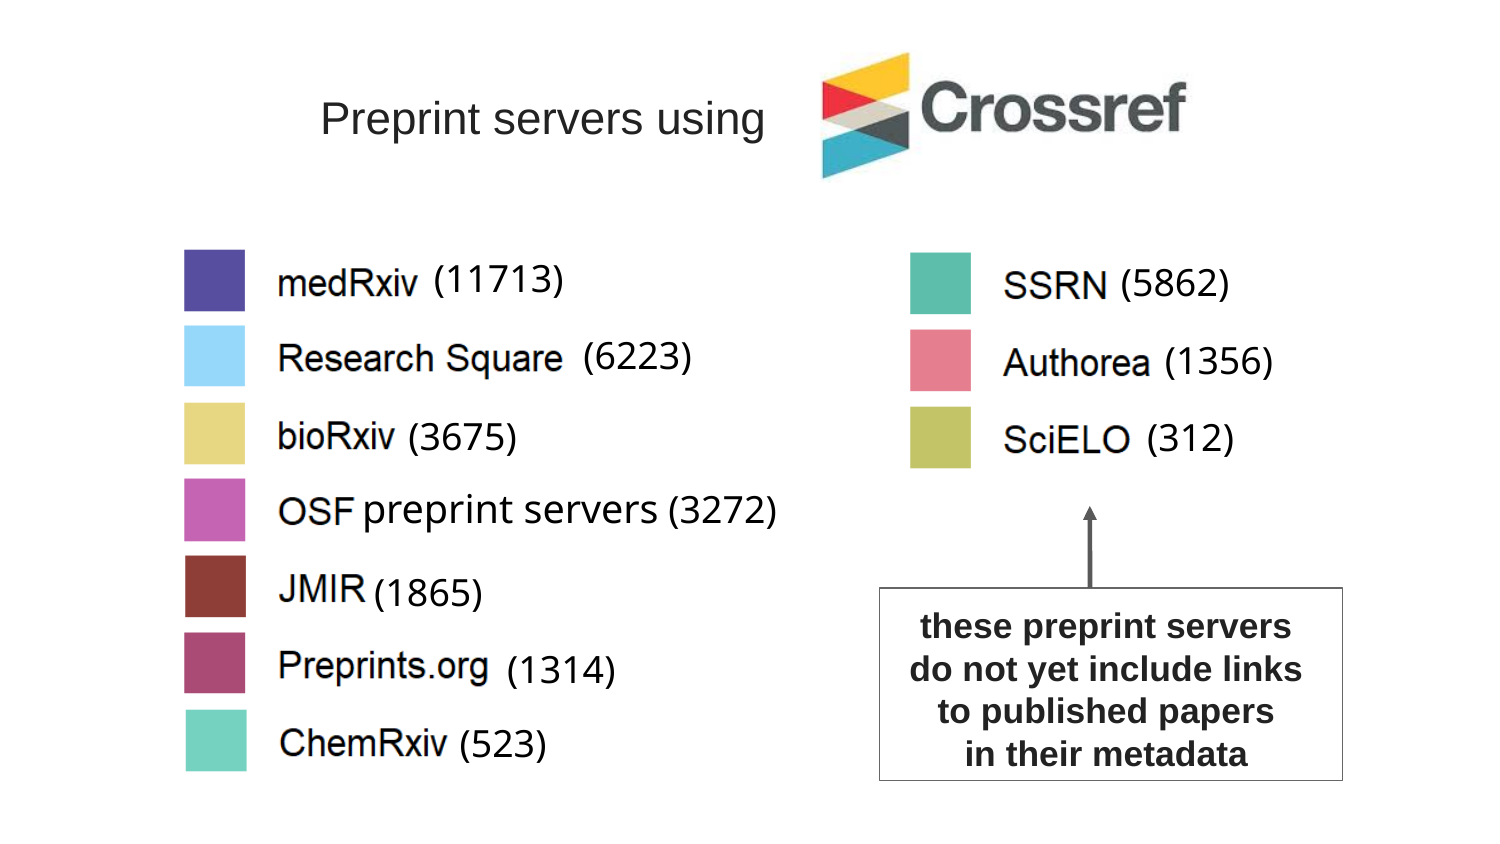

Preprint servers using
(11713)
(5862)
(6223)
(1356)
(3675)
(312)
 preprint servers (3272)
(1865)
these preprint servers
do not yet include links
to published papers
in their metadata
(1314)
(523)